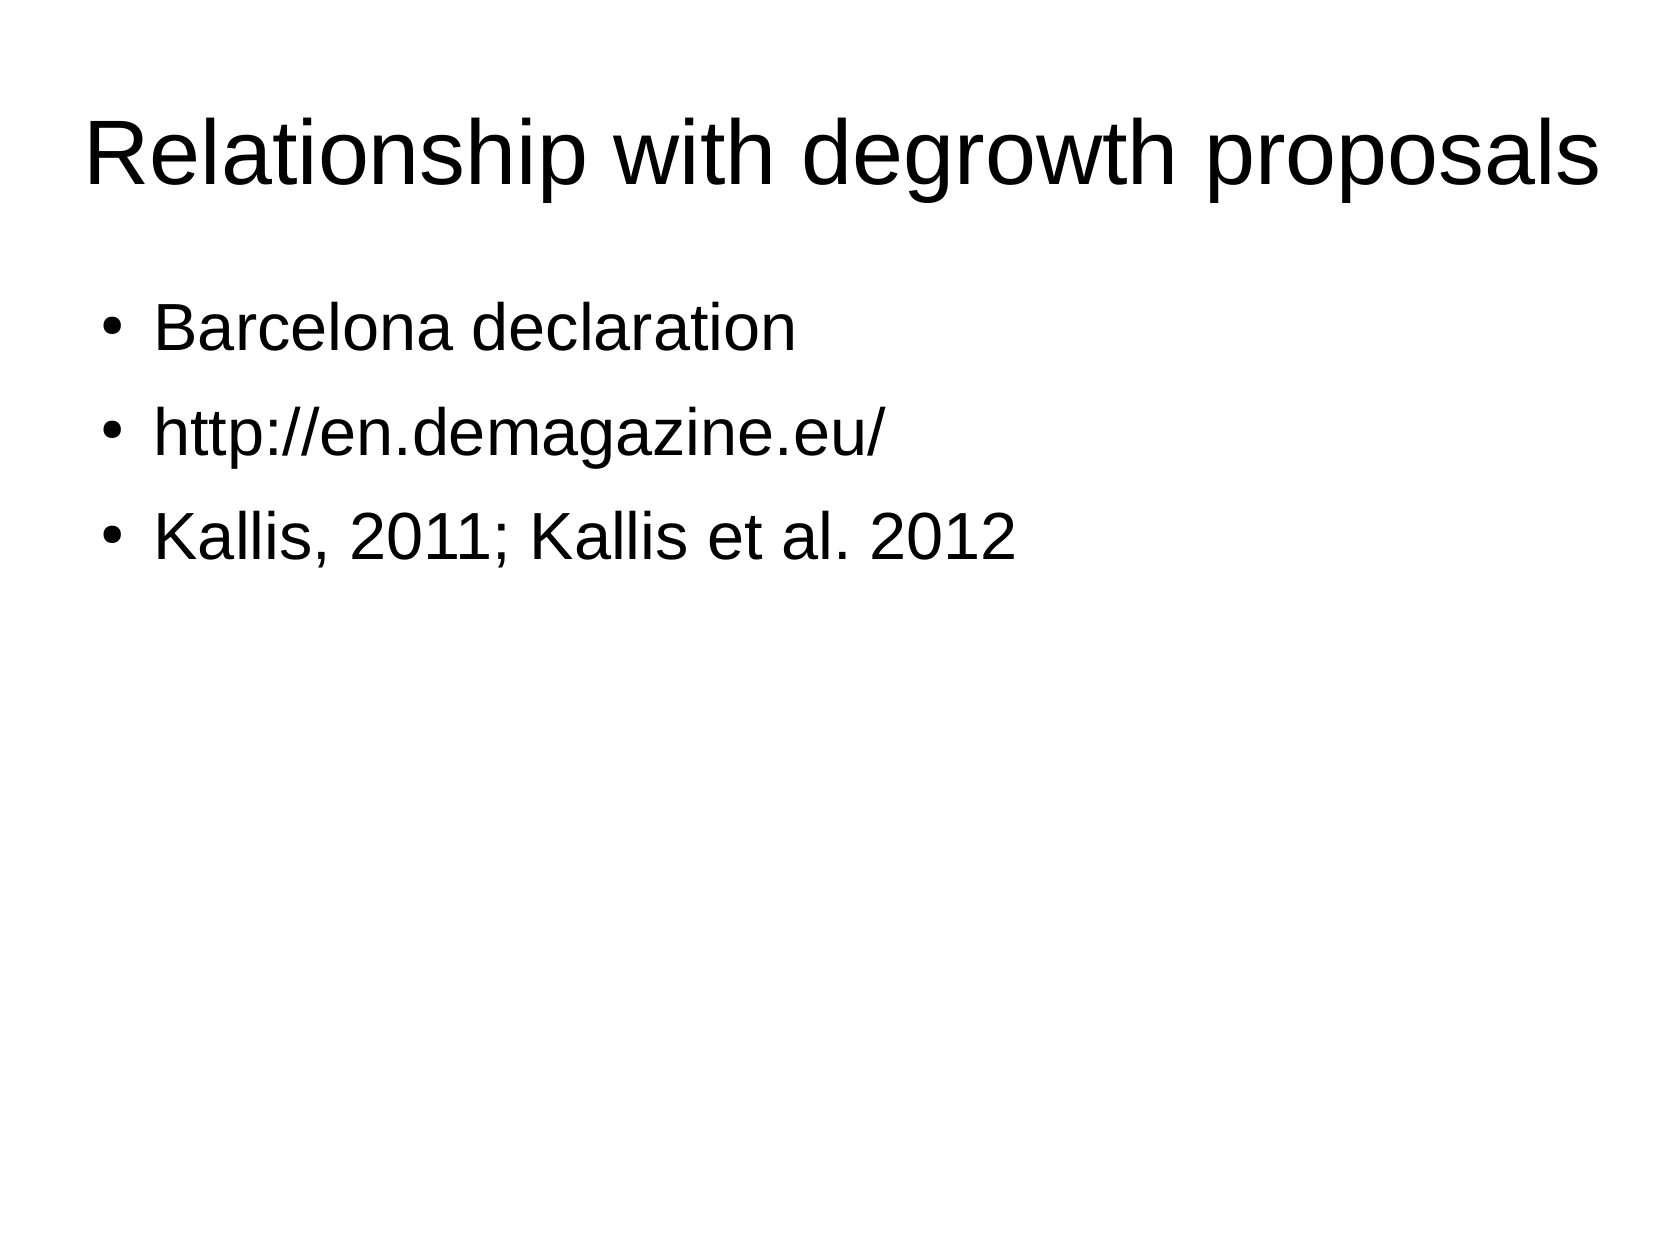

# Relationship with degrowth proposals
Barcelona declaration
http://en.demagazine.eu/
Kallis, 2011; Kallis et al. 2012